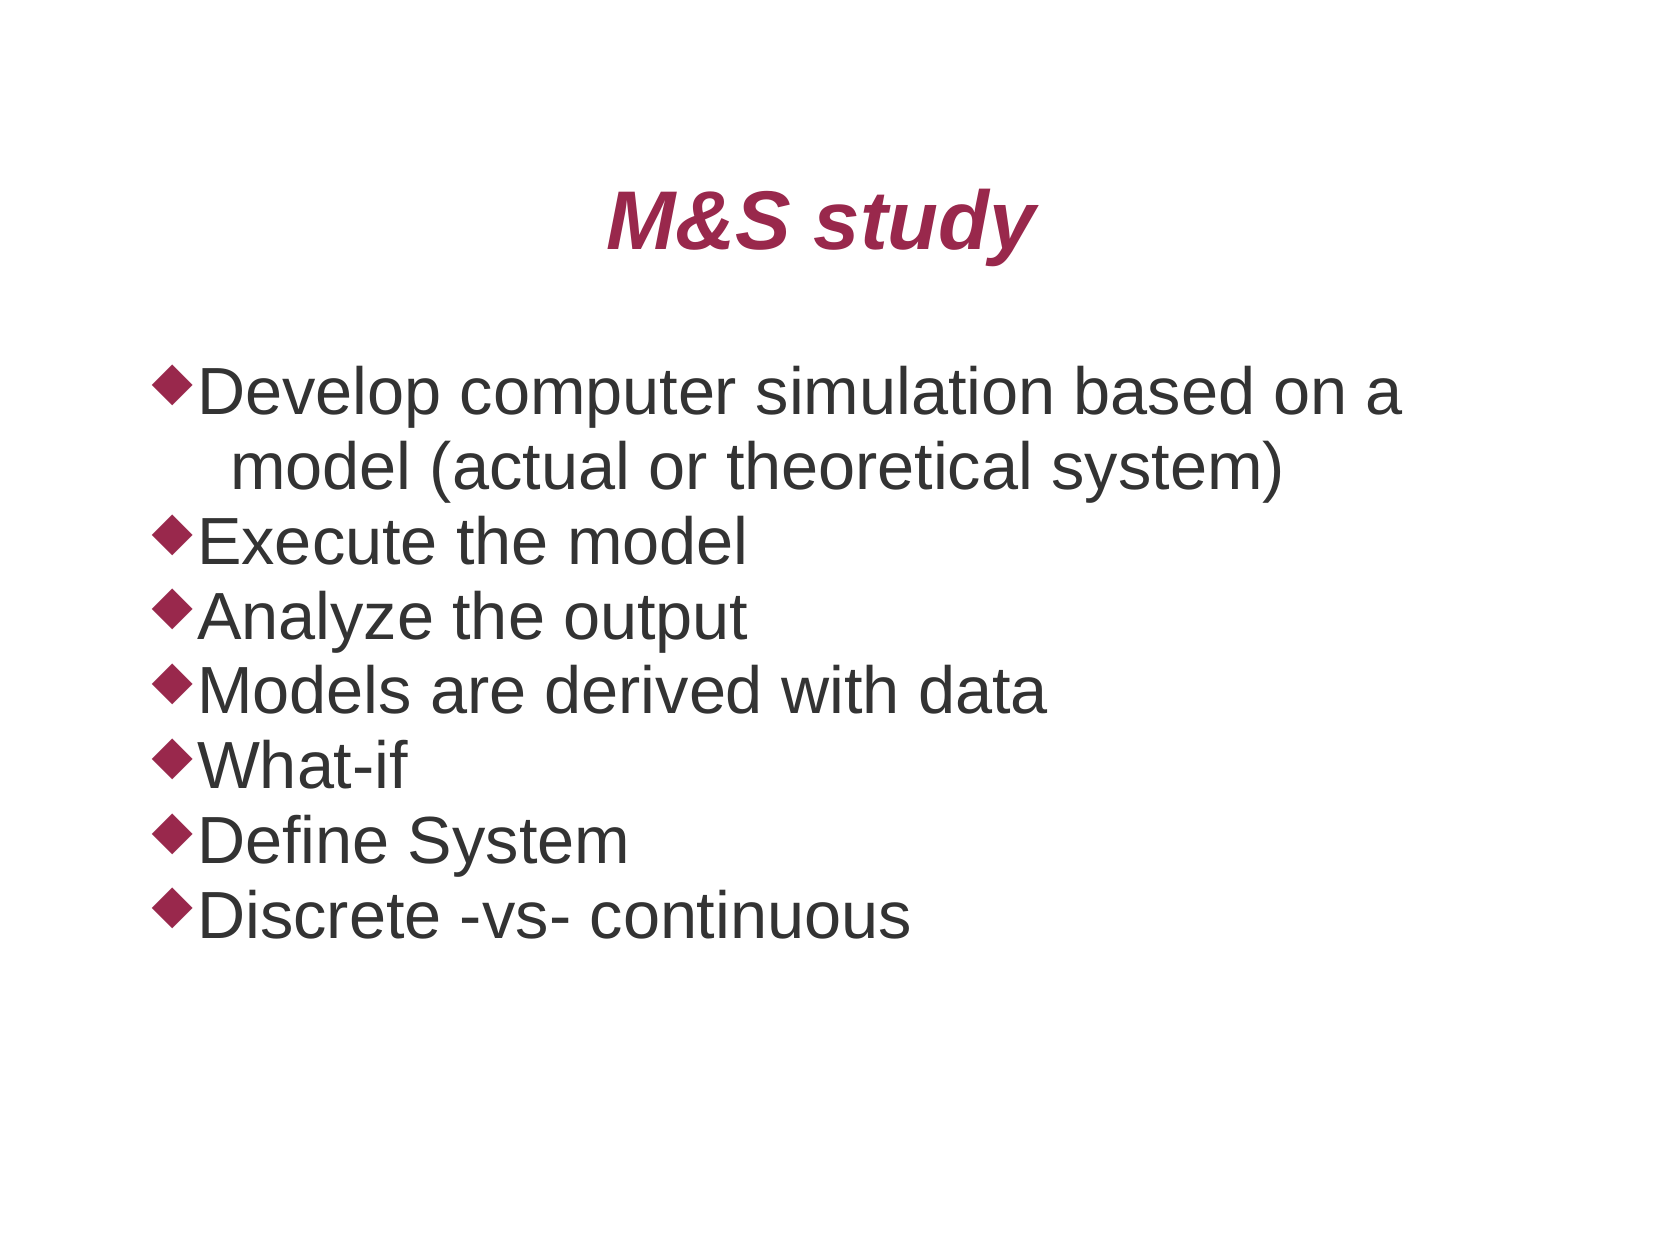

# M&S study
Develop computer simulation based on a model (actual or theoretical system)
Execute the model
Analyze the output
Models are derived with data
What-if
Define System
Discrete -vs- continuous